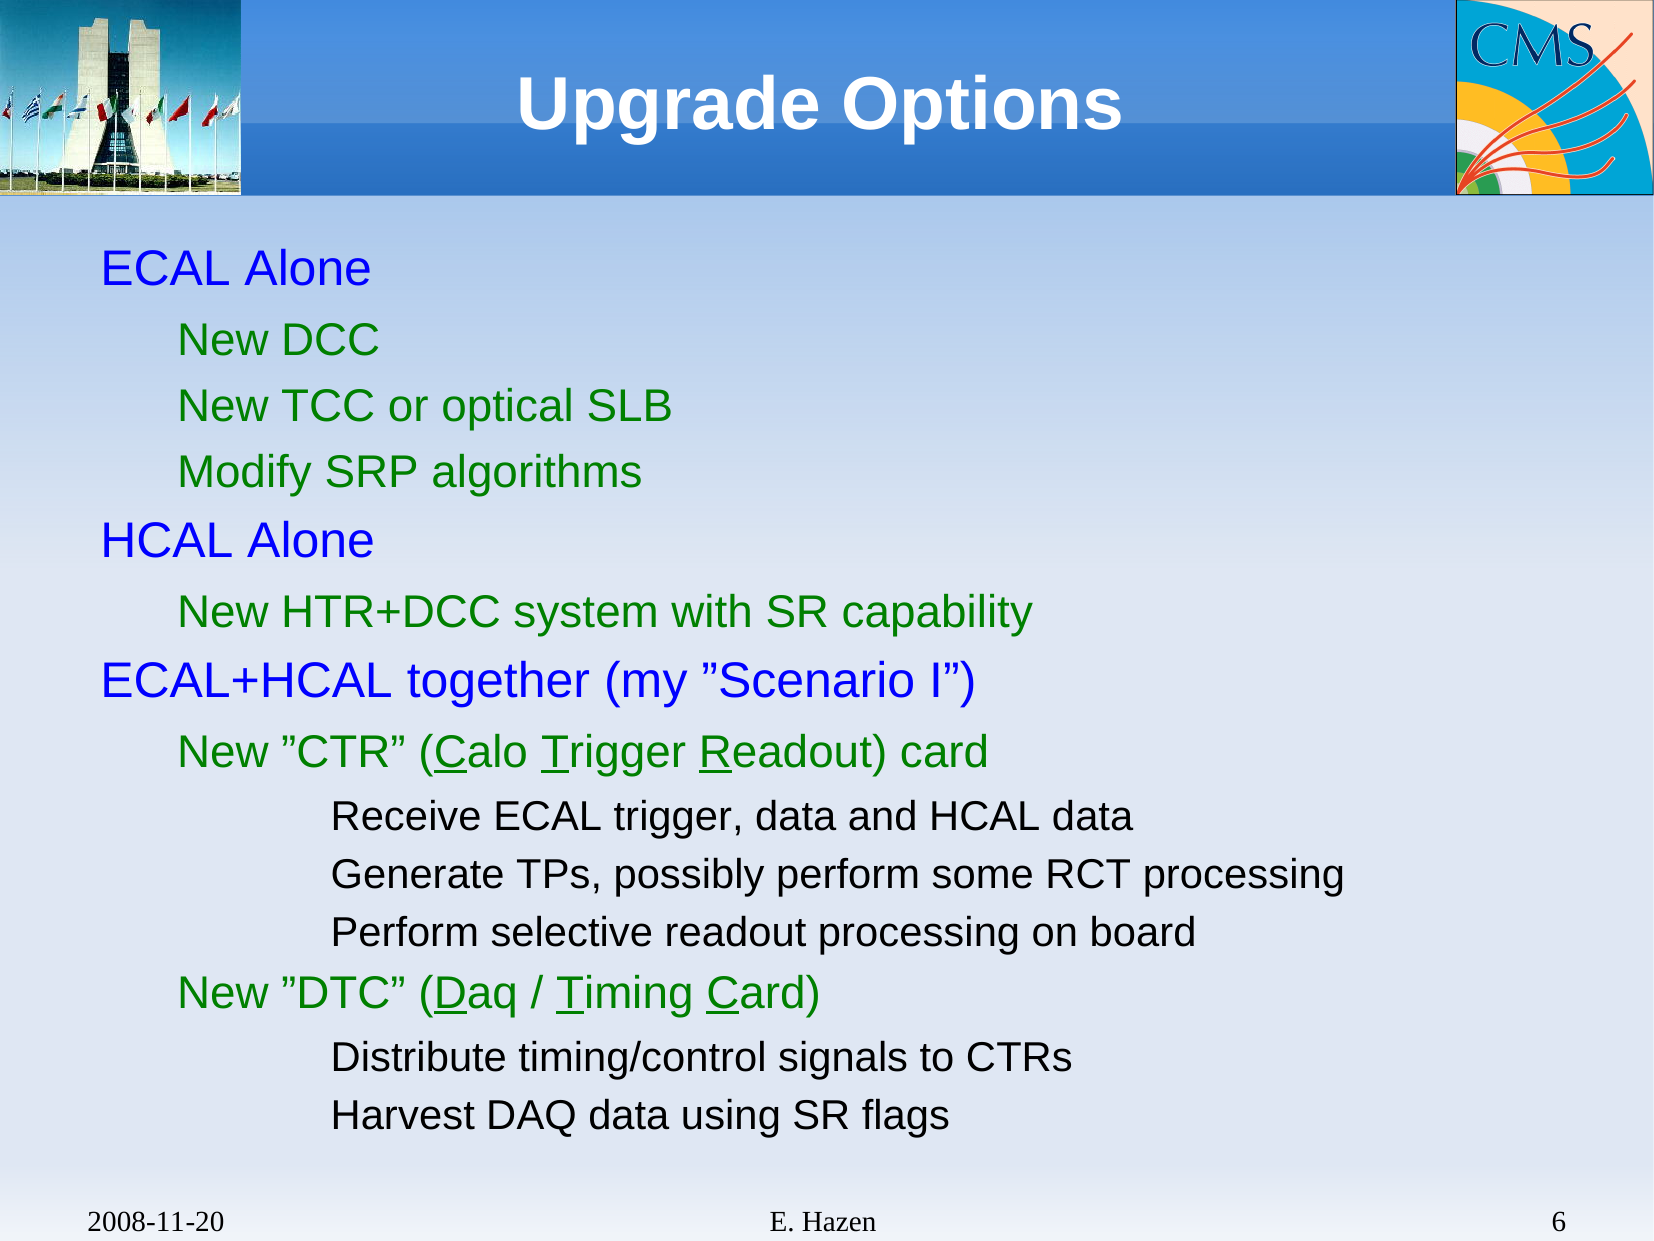

# Upgrade Options
ECAL Alone
New DCC
New TCC or optical SLB
Modify SRP algorithms
HCAL Alone
New HTR+DCC system with SR capability
ECAL+HCAL together (my ”Scenario I”)
New ”CTR” (Calo Trigger Readout) card
Receive ECAL trigger, data and HCAL data
Generate TPs, possibly perform some RCT processing
Perform selective readout processing on board
New ”DTC” (Daq / Timing Card)
Distribute timing/control signals to CTRs
Harvest DAQ data using SR flags
2008-11-20
E. Hazen
6